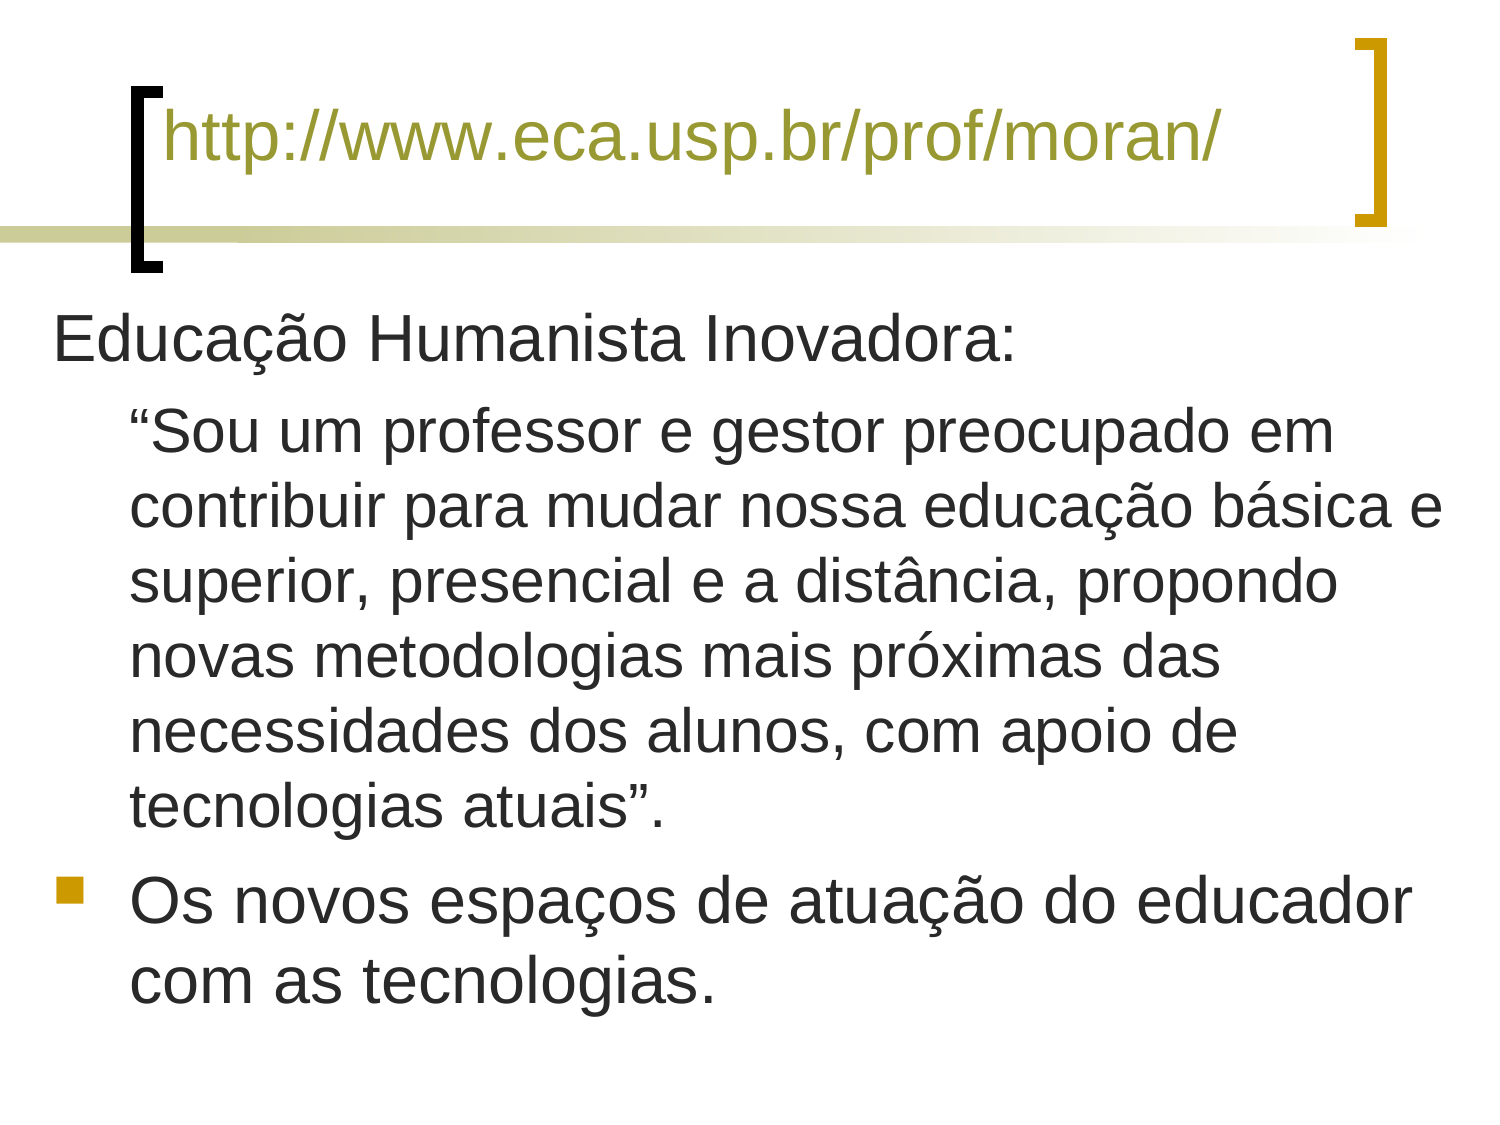

http://www.eca.usp.br/prof/moran/
Educação Humanista Inovadora:
	“Sou um professor e gestor preocupado em contribuir para mudar nossa educação básica e superior, presencial e a distância, propondo novas metodologias mais próximas das necessidades dos alunos, com apoio de tecnologias atuais”.
Os novos espaços de atuação do educador com as tecnologias.